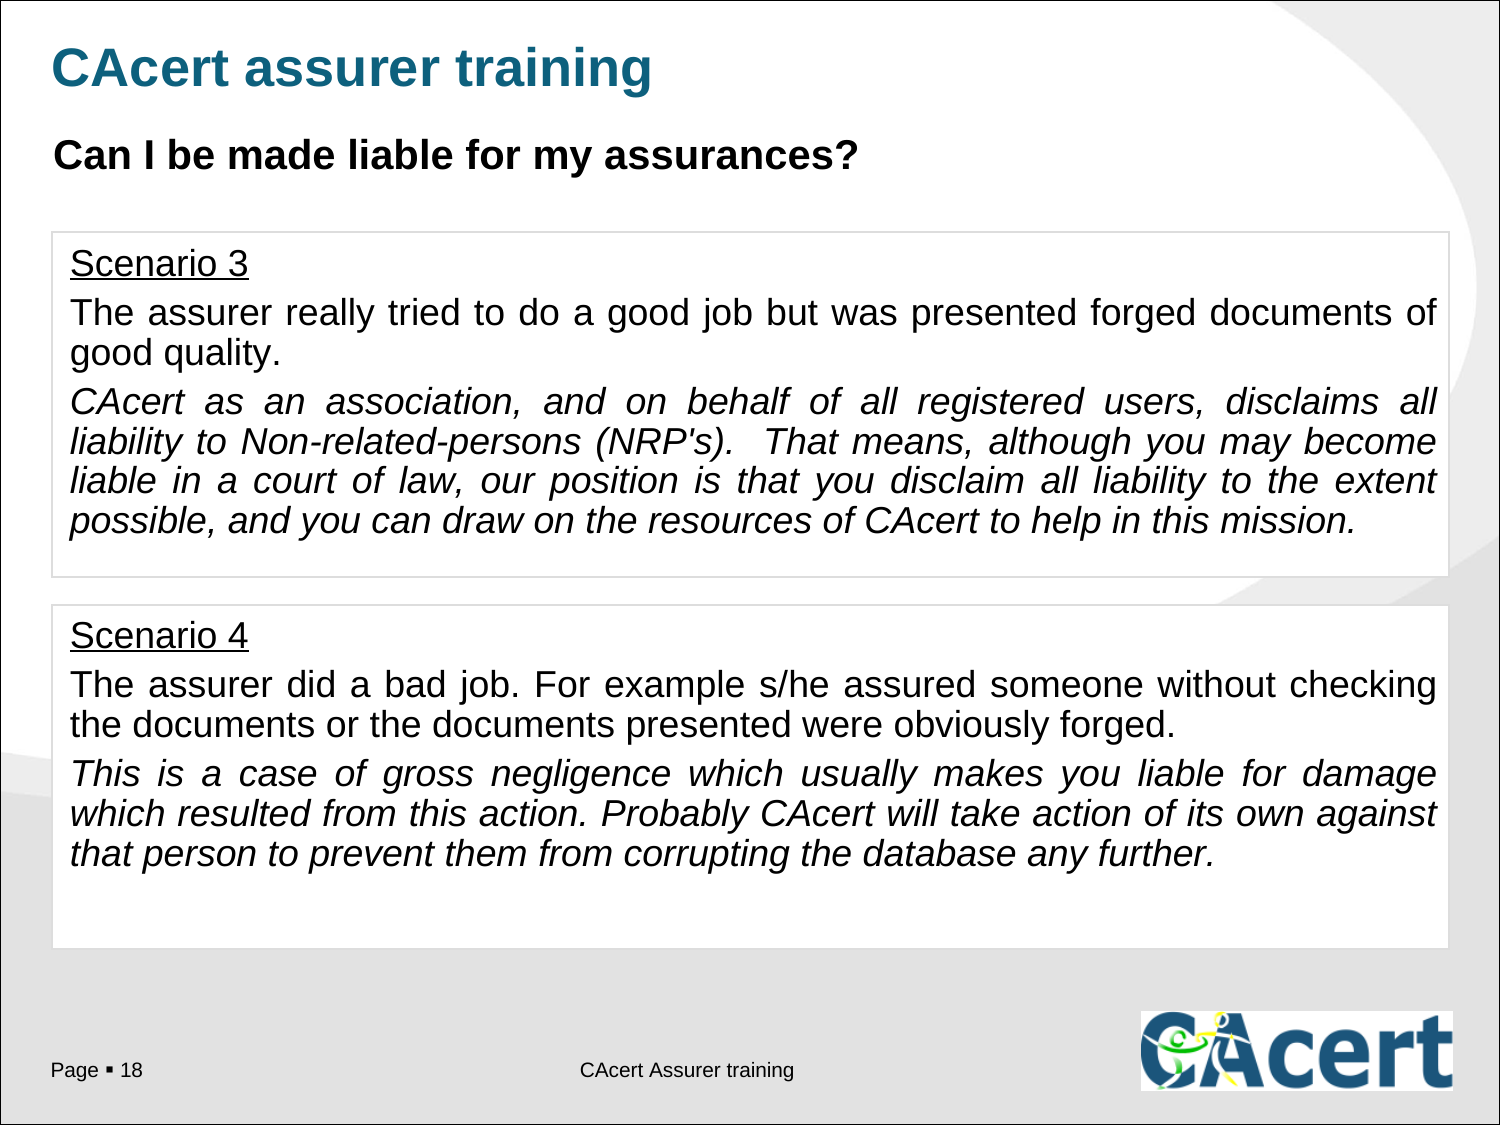

# CAcert assurer training
Can I be made liable for my assurances?
Scenario 3
The assurer really tried to do a good job but was presented forged documents of good quality.
CAcert as an association, and on behalf of all registered users, disclaims all liability to Non-related-persons (NRP's). That means, although you may become liable in a court of law, our position is that you disclaim all liability to the extent possible, and you can draw on the resources of CAcert to help in this mission.
Scenario 4
The assurer did a bad job. For example s/he assured someone without checking the documents or the documents presented were obviously forged.
This is a case of gross negligence which usually makes you liable for damage which resulted from this action. Probably CAcert will take action of its own against that person to prevent them from corrupting the database any further.
CAcert Assurer training